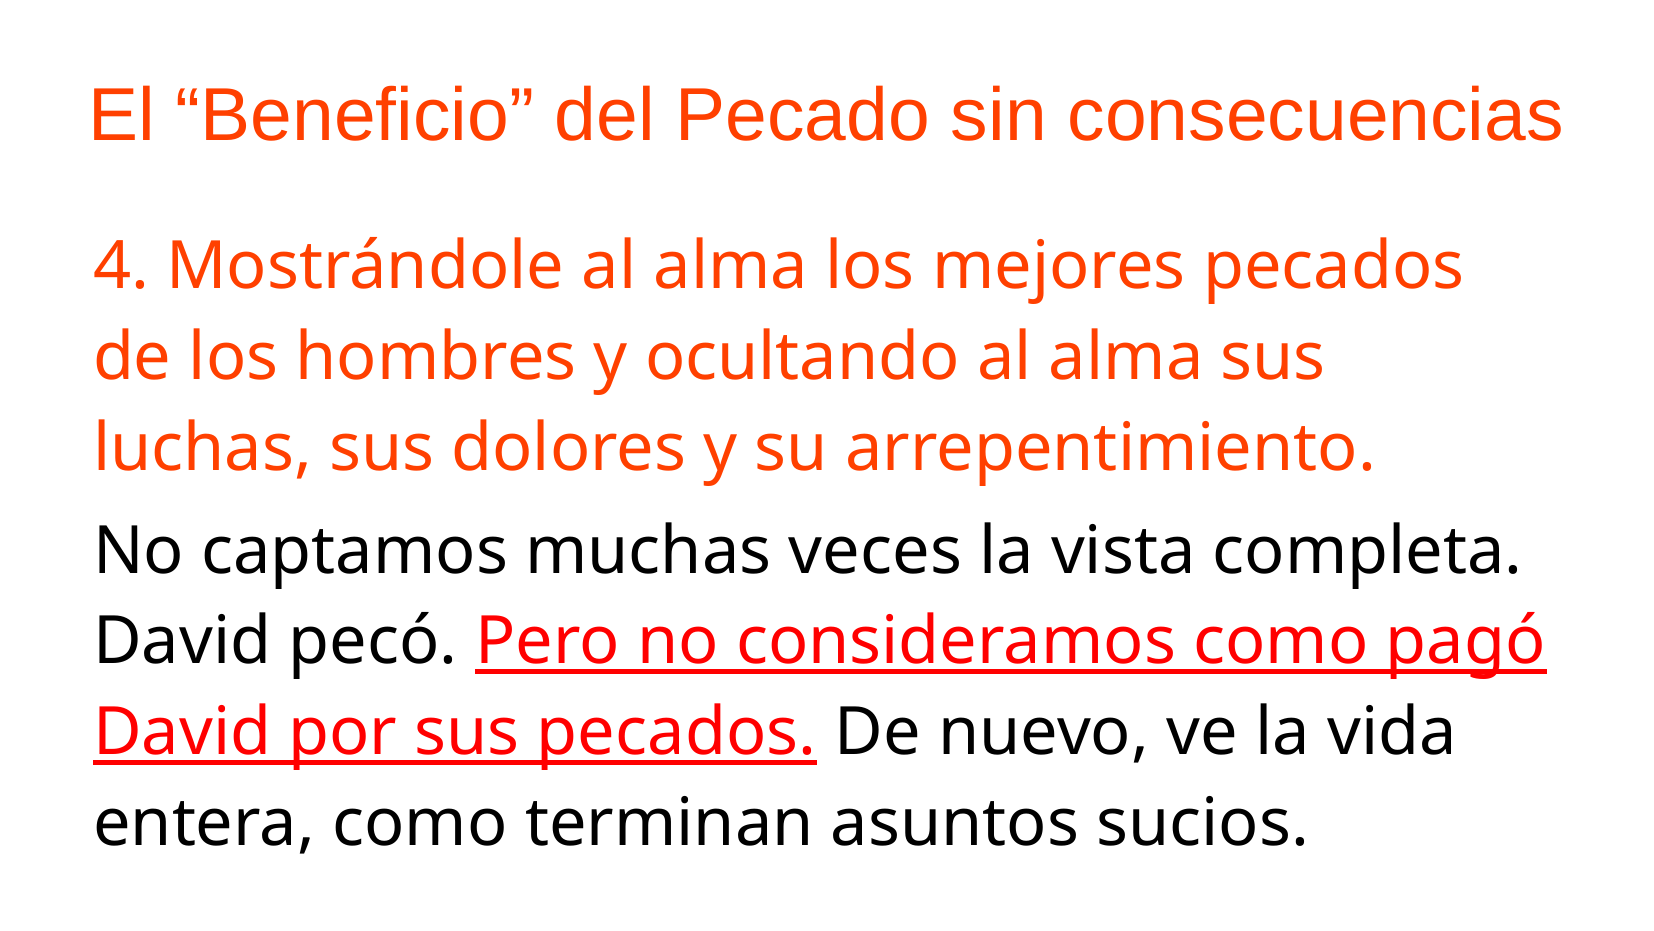

# El “Beneficio” del Pecado sin consecuencias
4. Mostrándole al alma los mejores pecados de los hombres y ocultando al alma sus luchas, sus dolores y su arrepentimiento.
No captamos muchas veces la vista completa. David pecó. Pero no consideramos como pagó David por sus pecados. De nuevo, ve la vida entera, como terminan asuntos sucios.